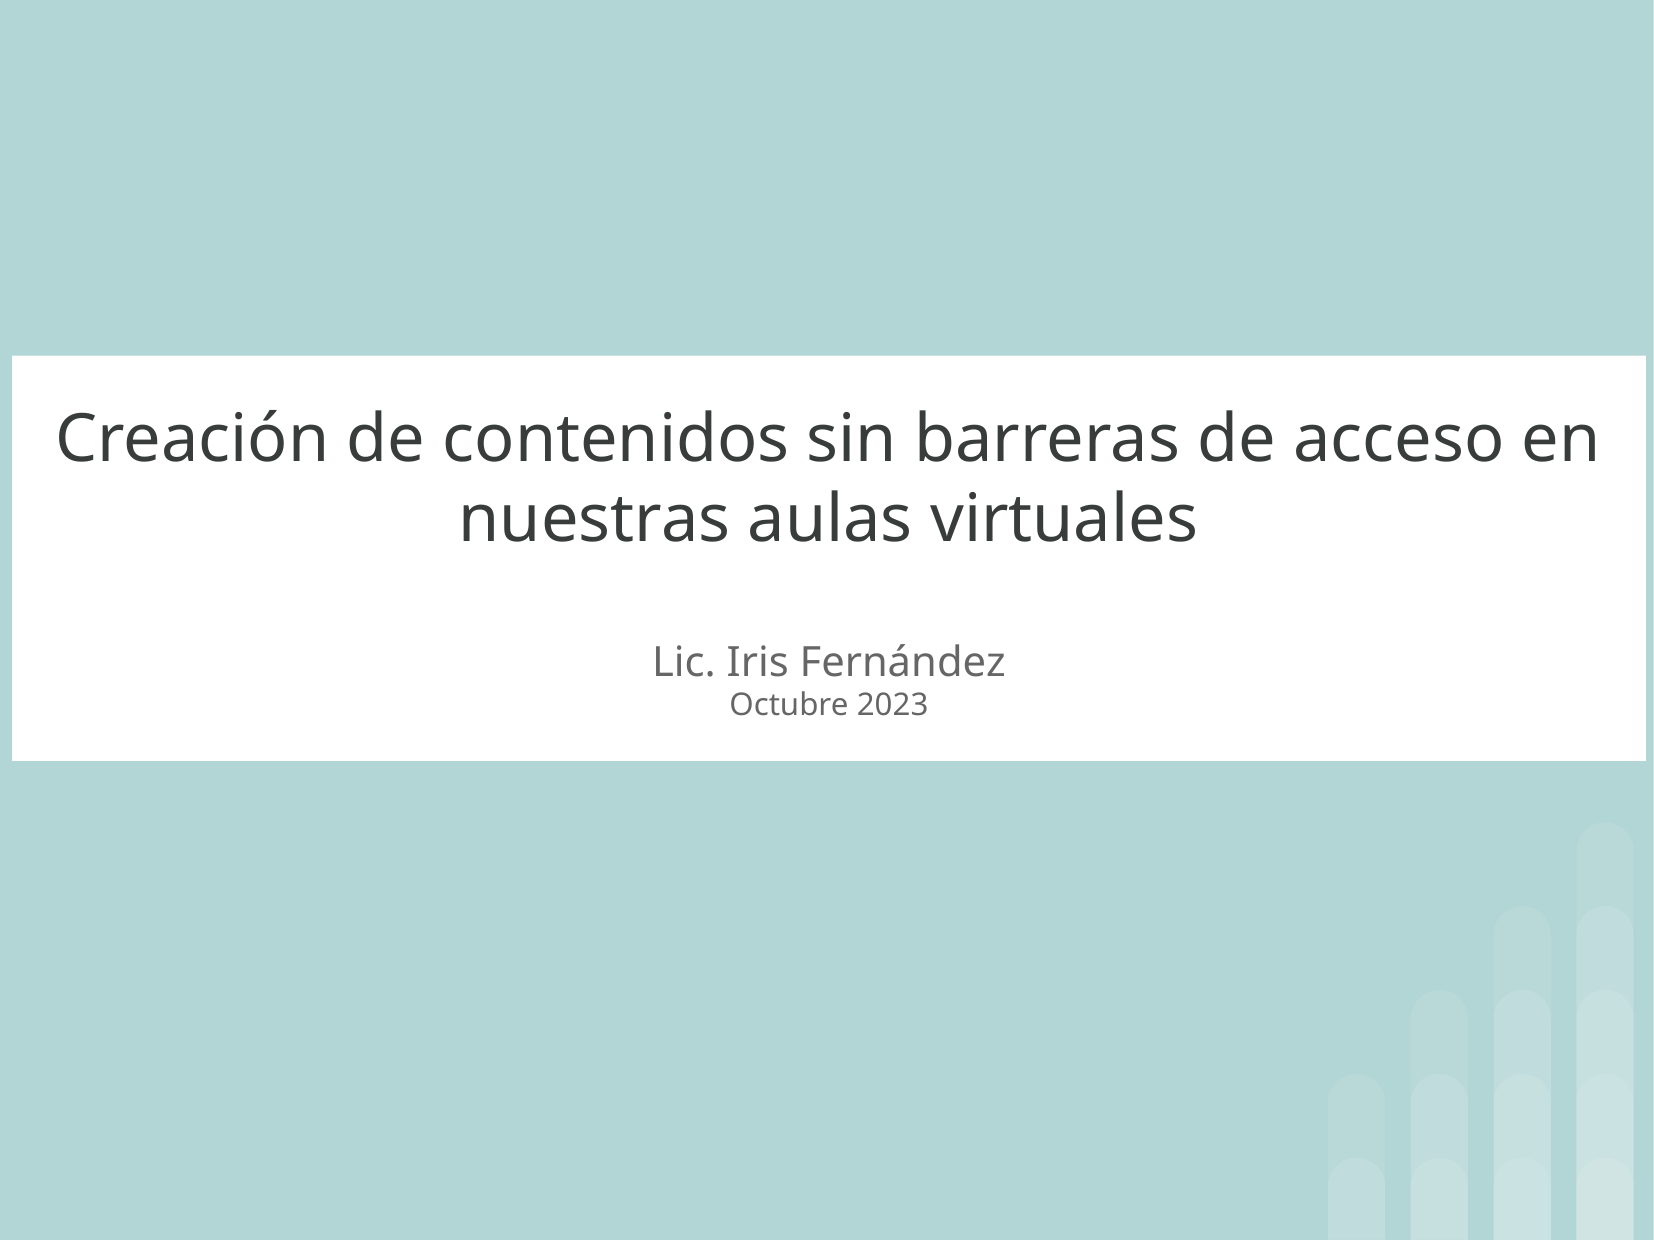

Creación de contenidos sin barreras de acceso en nuestras aulas virtuales
Lic. Iris Fernández
Octubre 2023